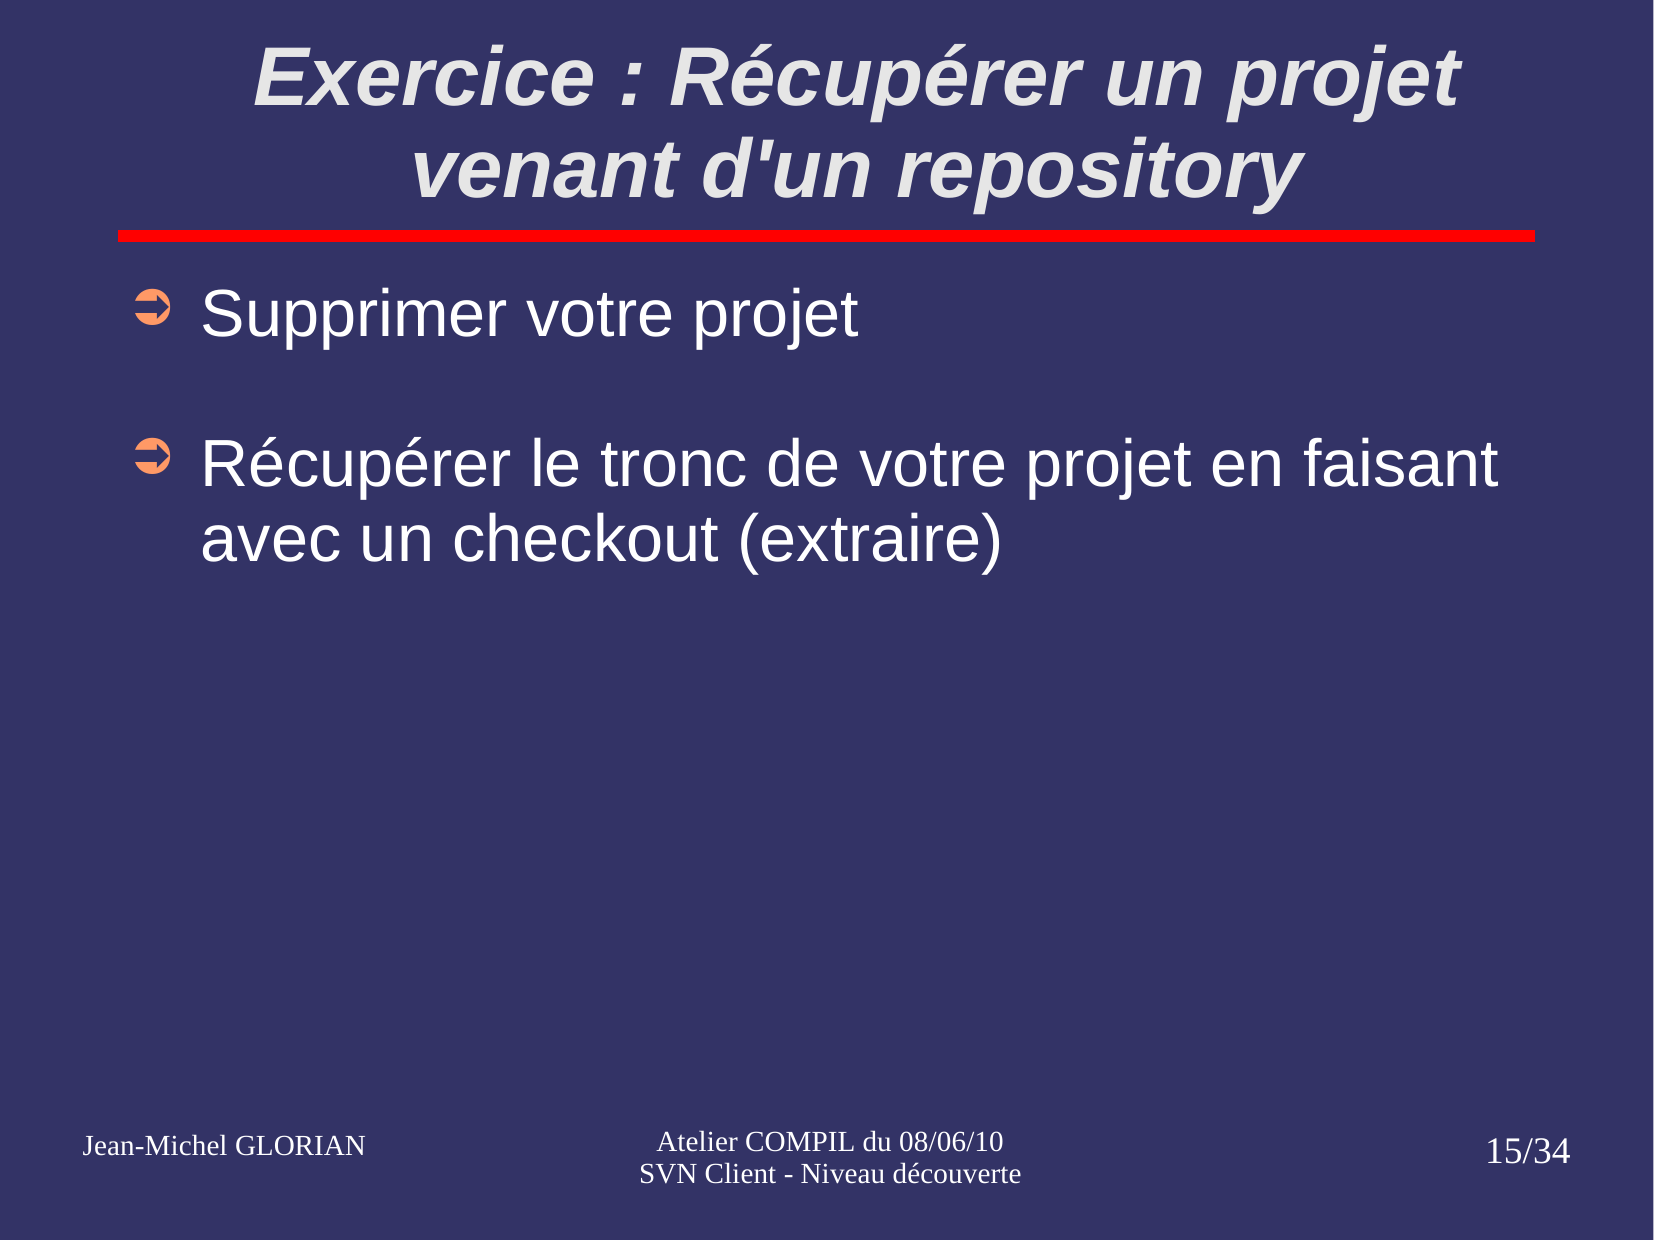

# Exercice : Récupérer un projet venant d'un repository
Supprimer votre projet
Récupérer le tronc de votre projet en faisant avec un checkout (extraire)